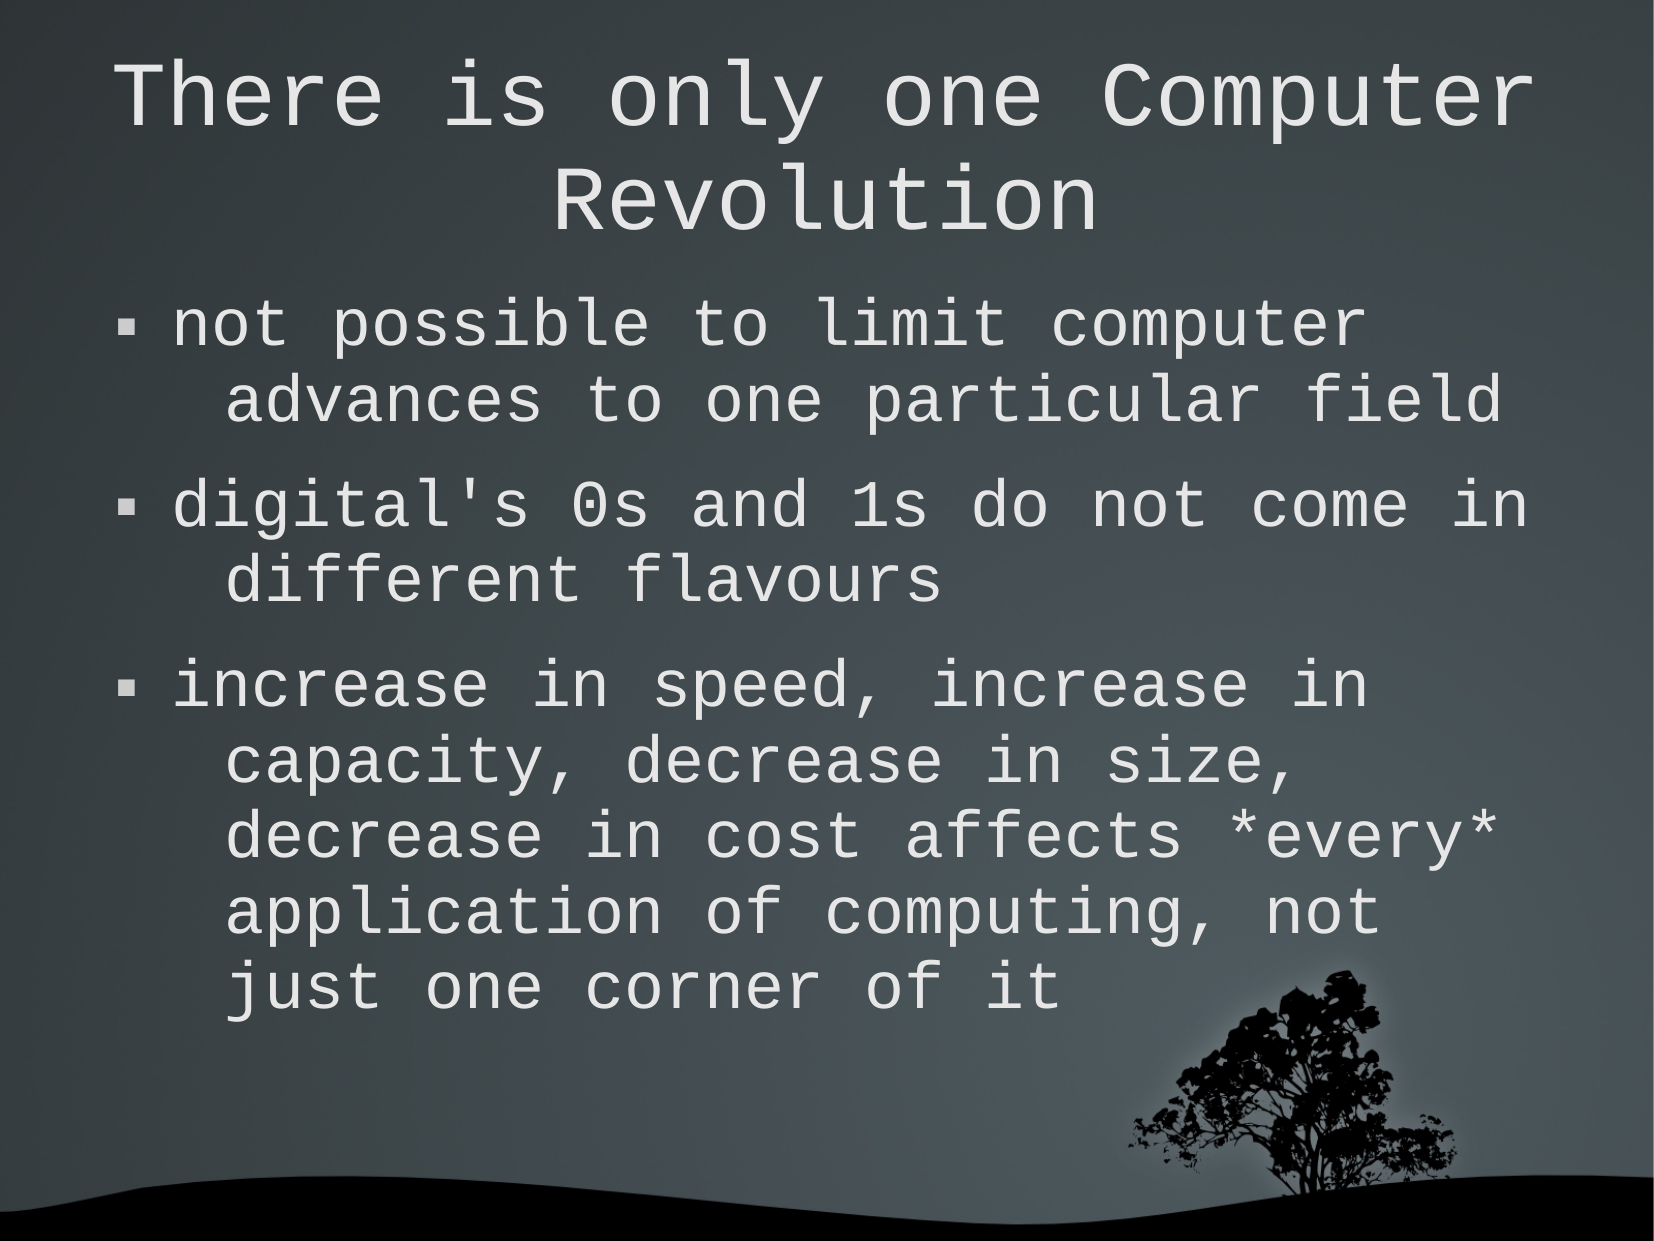

# There is only one Computer Revolution
not possible to limit computer advances to one particular field
digital's 0s and 1s do not come in different flavours
increase in speed, increase in capacity, decrease in size, decrease in cost affects *every* application of computing, not just one corner of it